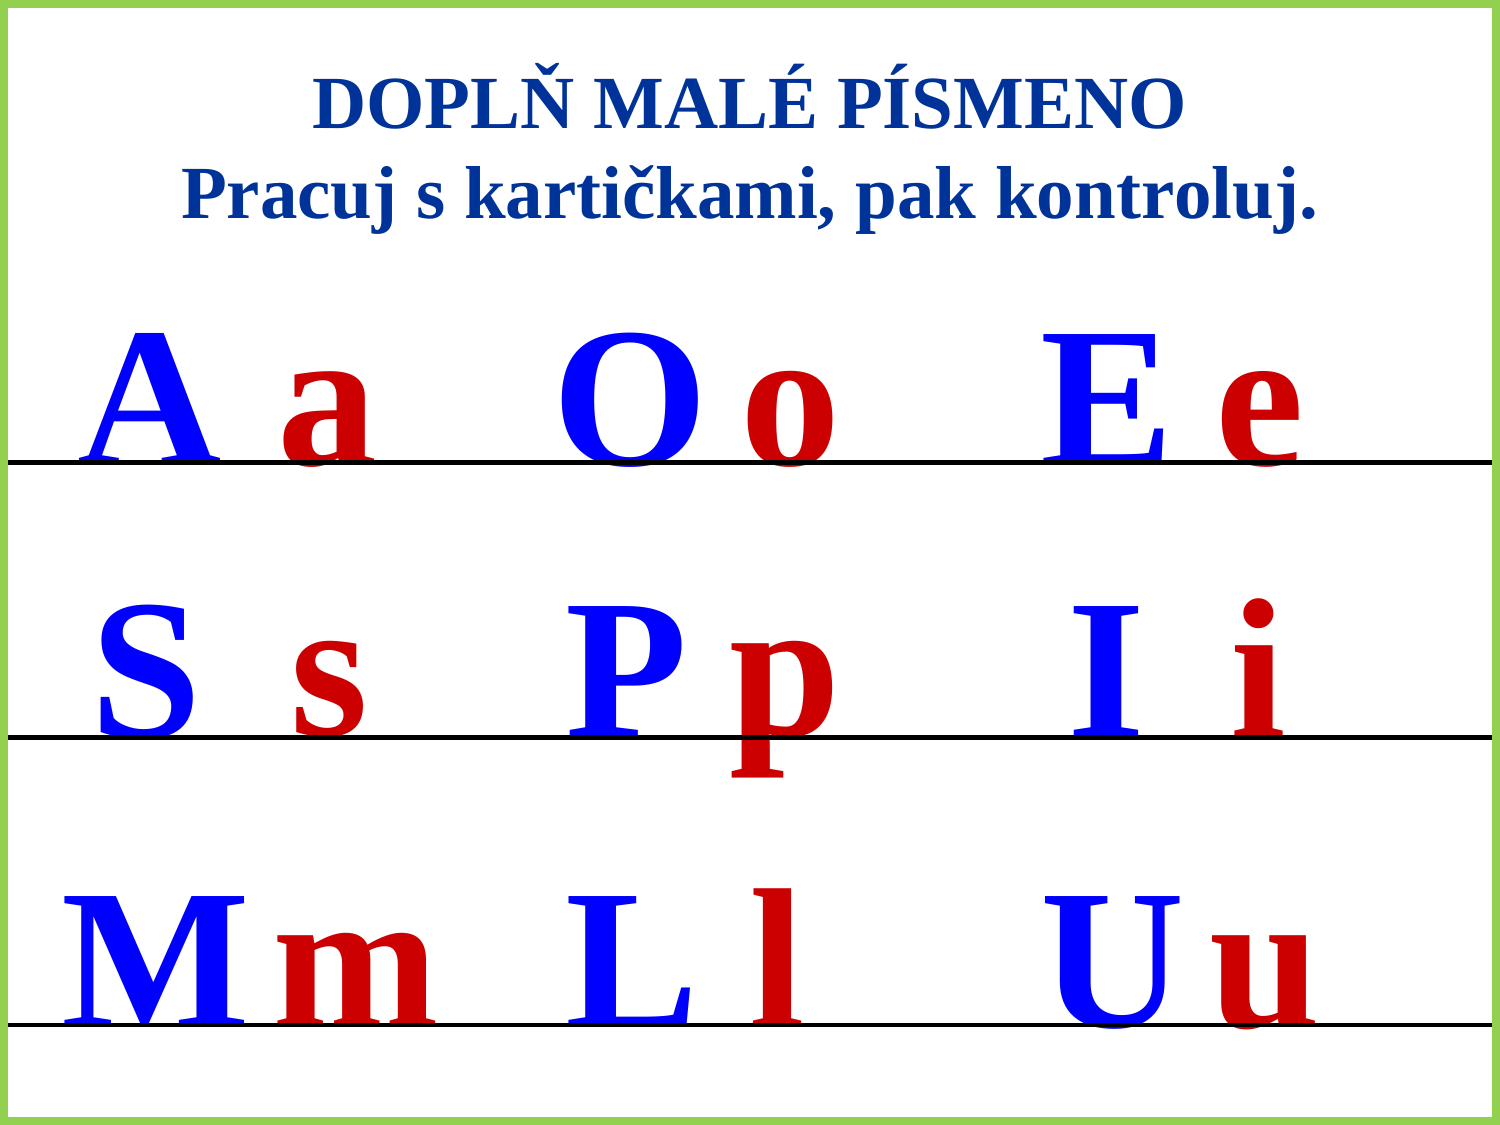

# DOPLŇ MALÉ PÍSMENO Pracuj s kartičkami, pak kontroluj.
A
a
O
o
E
e
s
p
S
P
I
i
M
m
L
l
U
u